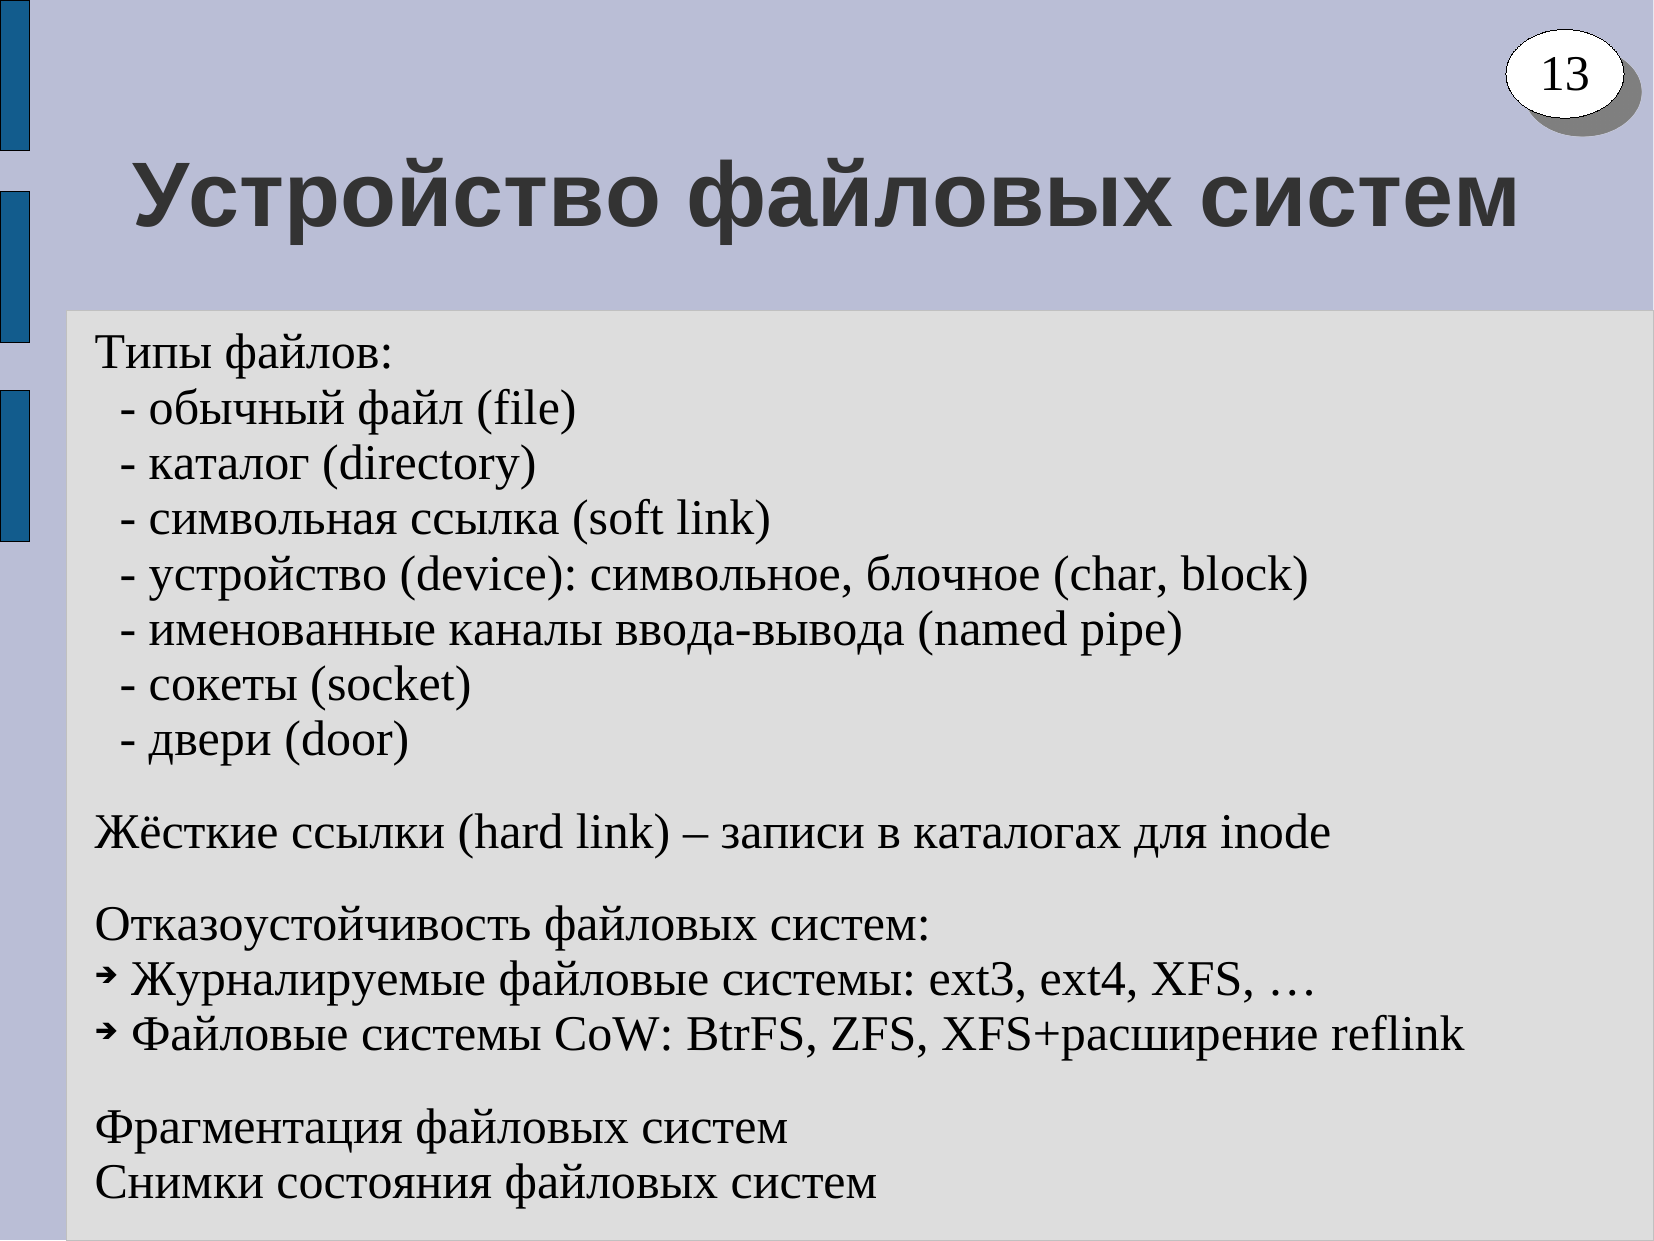

13
# Устройство файловых систем
Типы файлов:
 - обычный файл (file)
 - каталог (directory)
 - символьная ссылка (soft link)
 - устройство (device): символьное, блочное (char, block)
 - именованные каналы ввода-вывода (named pipe)
 - сокеты (socket)
 - двери (door)
Жёсткие ссылки (hard link) – записи в каталогах для inode
Отказоустойчивость файловых систем:
 Журналируемые файловые системы: ext3, ext4, XFS, …
 Файловые системы CoW: BtrFS, ZFS, XFS+расширение reflink
Фрагментация файловых систем
Снимки состояния файловых систем